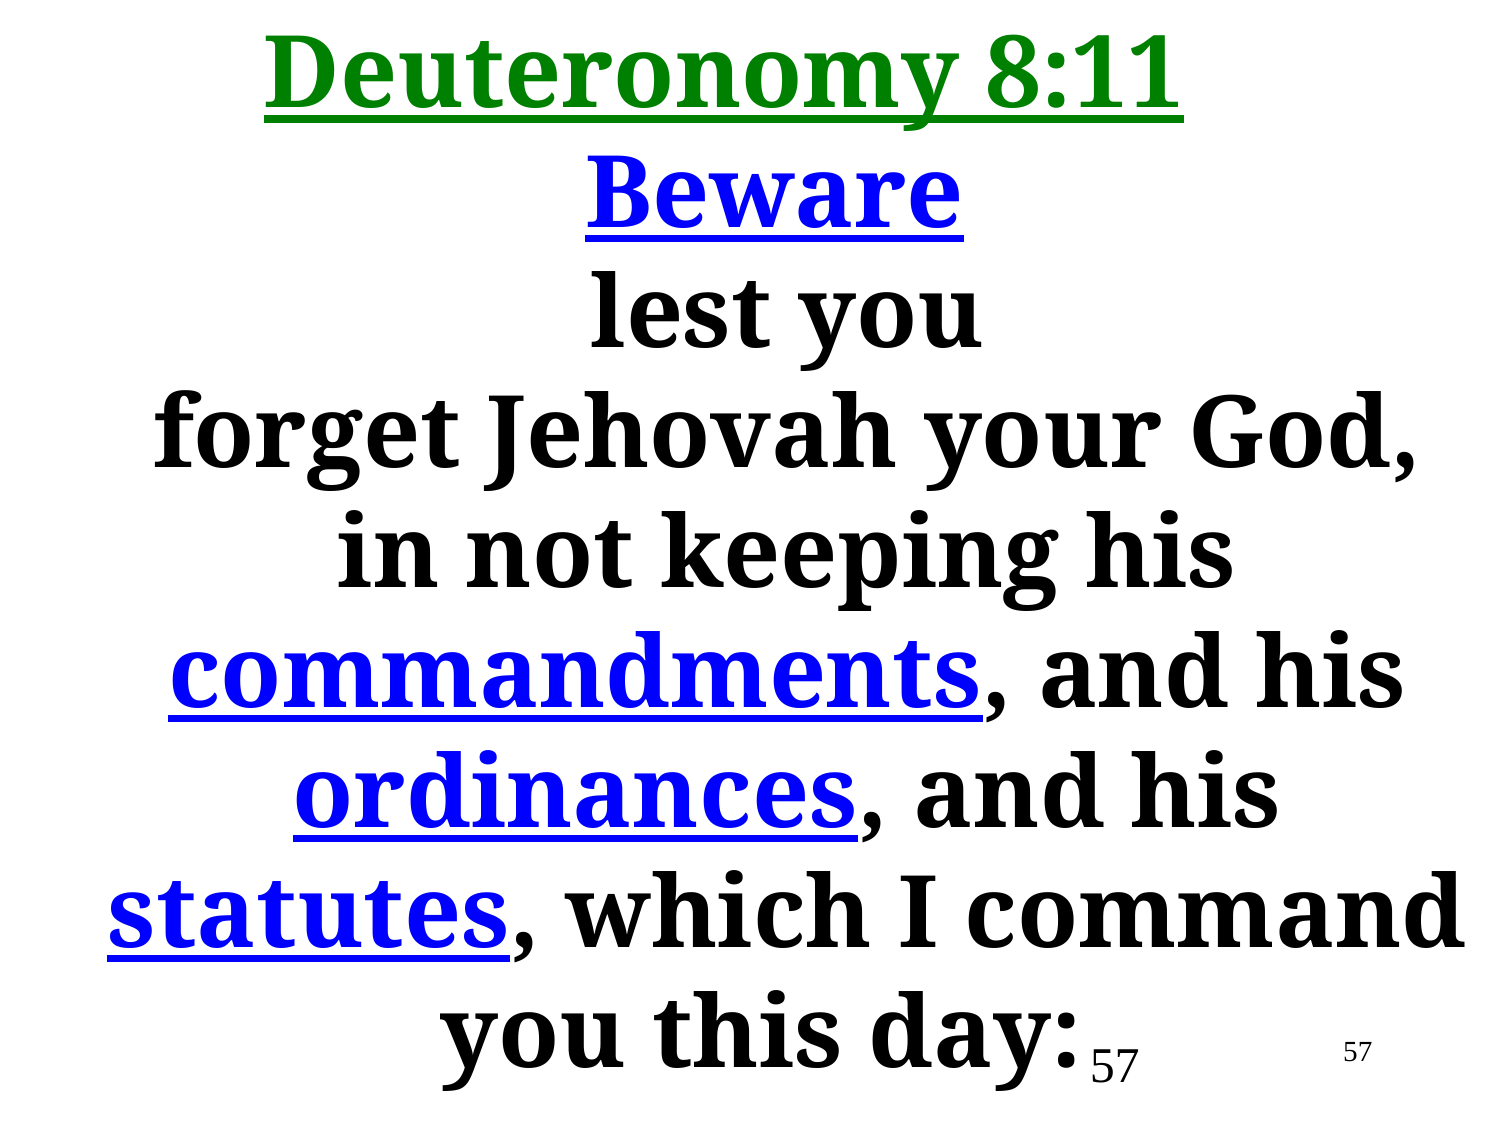

Deuteronomy 8:11
Beware
lest you
forget Jehovah your God, in not keeping his commandments, and his ordinances, and his statutes, which I command you this day:
57